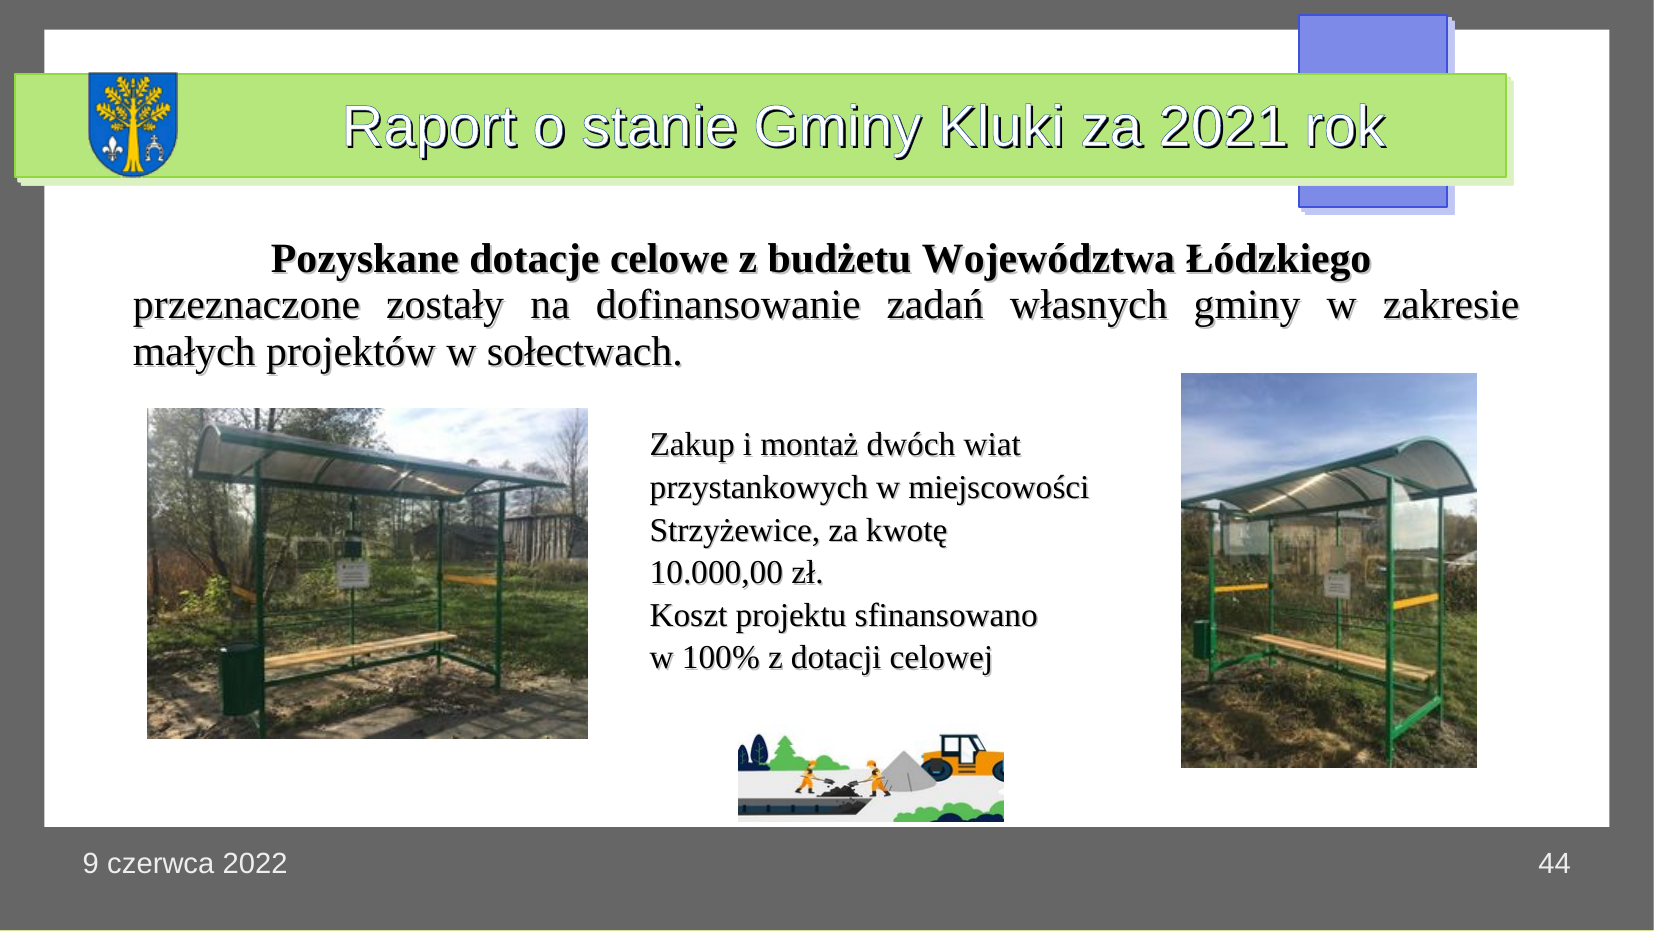

# Raport o stanie Gminy Kluki za 2021 rok
Pozyskane dotacje celowe z budżetu Województwa Łódzkiego
przeznaczone zostały na dofinansowanie zadań własnych gminy w zakresie małych projektów w sołectwach.
							Zakup i montaż dwóch wiat
							przystankowych w miejscowości
							Strzyżewice, za kwotę
							10.000,00 zł.
							Koszt projektu sfinansowano
							w 100% z dotacji celowej
9 czerwca 2022
44